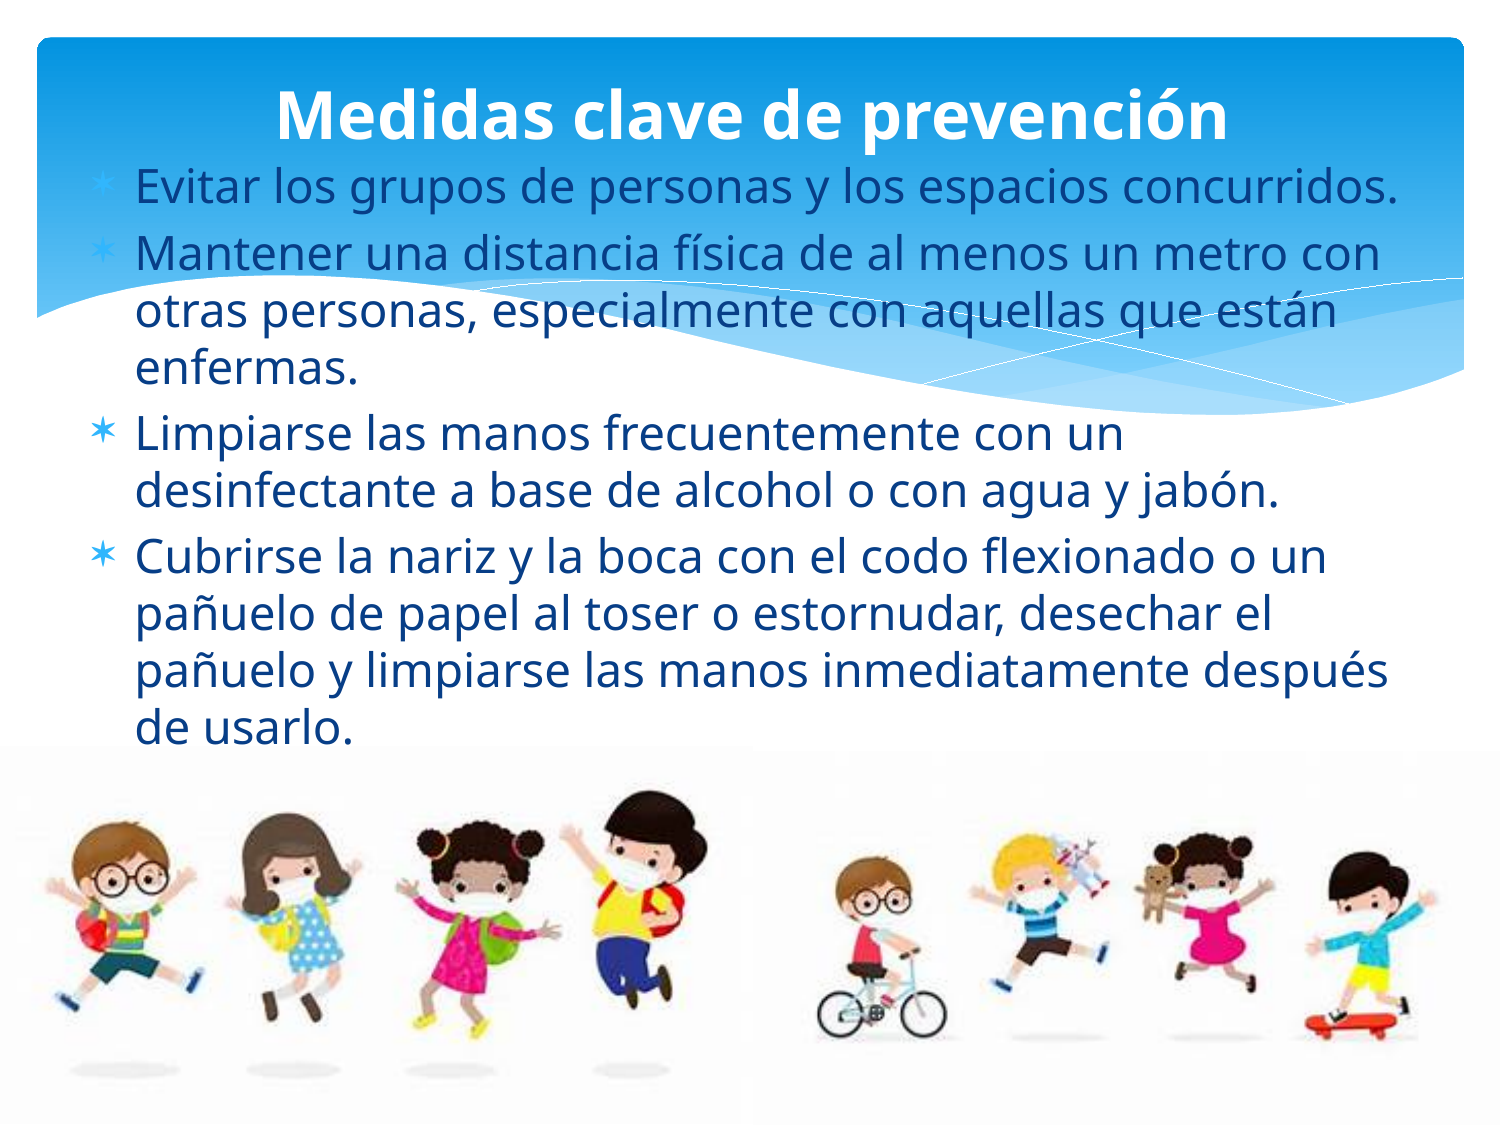

Medidas clave de prevención
# Evitar los grupos de personas y los espacios concurridos.
Mantener una distancia física de al menos un metro con otras personas, especialmente con aquellas que están enfermas.
Limpiarse las manos frecuentemente con un desinfectante a base de alcohol o con agua y jabón.
Cubrirse la nariz y la boca con el codo flexionado o un pañuelo de papel al toser o estornudar, desechar el pañuelo y limpiarse las manos inmediatamente después de usarlo.
No tocarse la boca, la nariz ni los ojos.